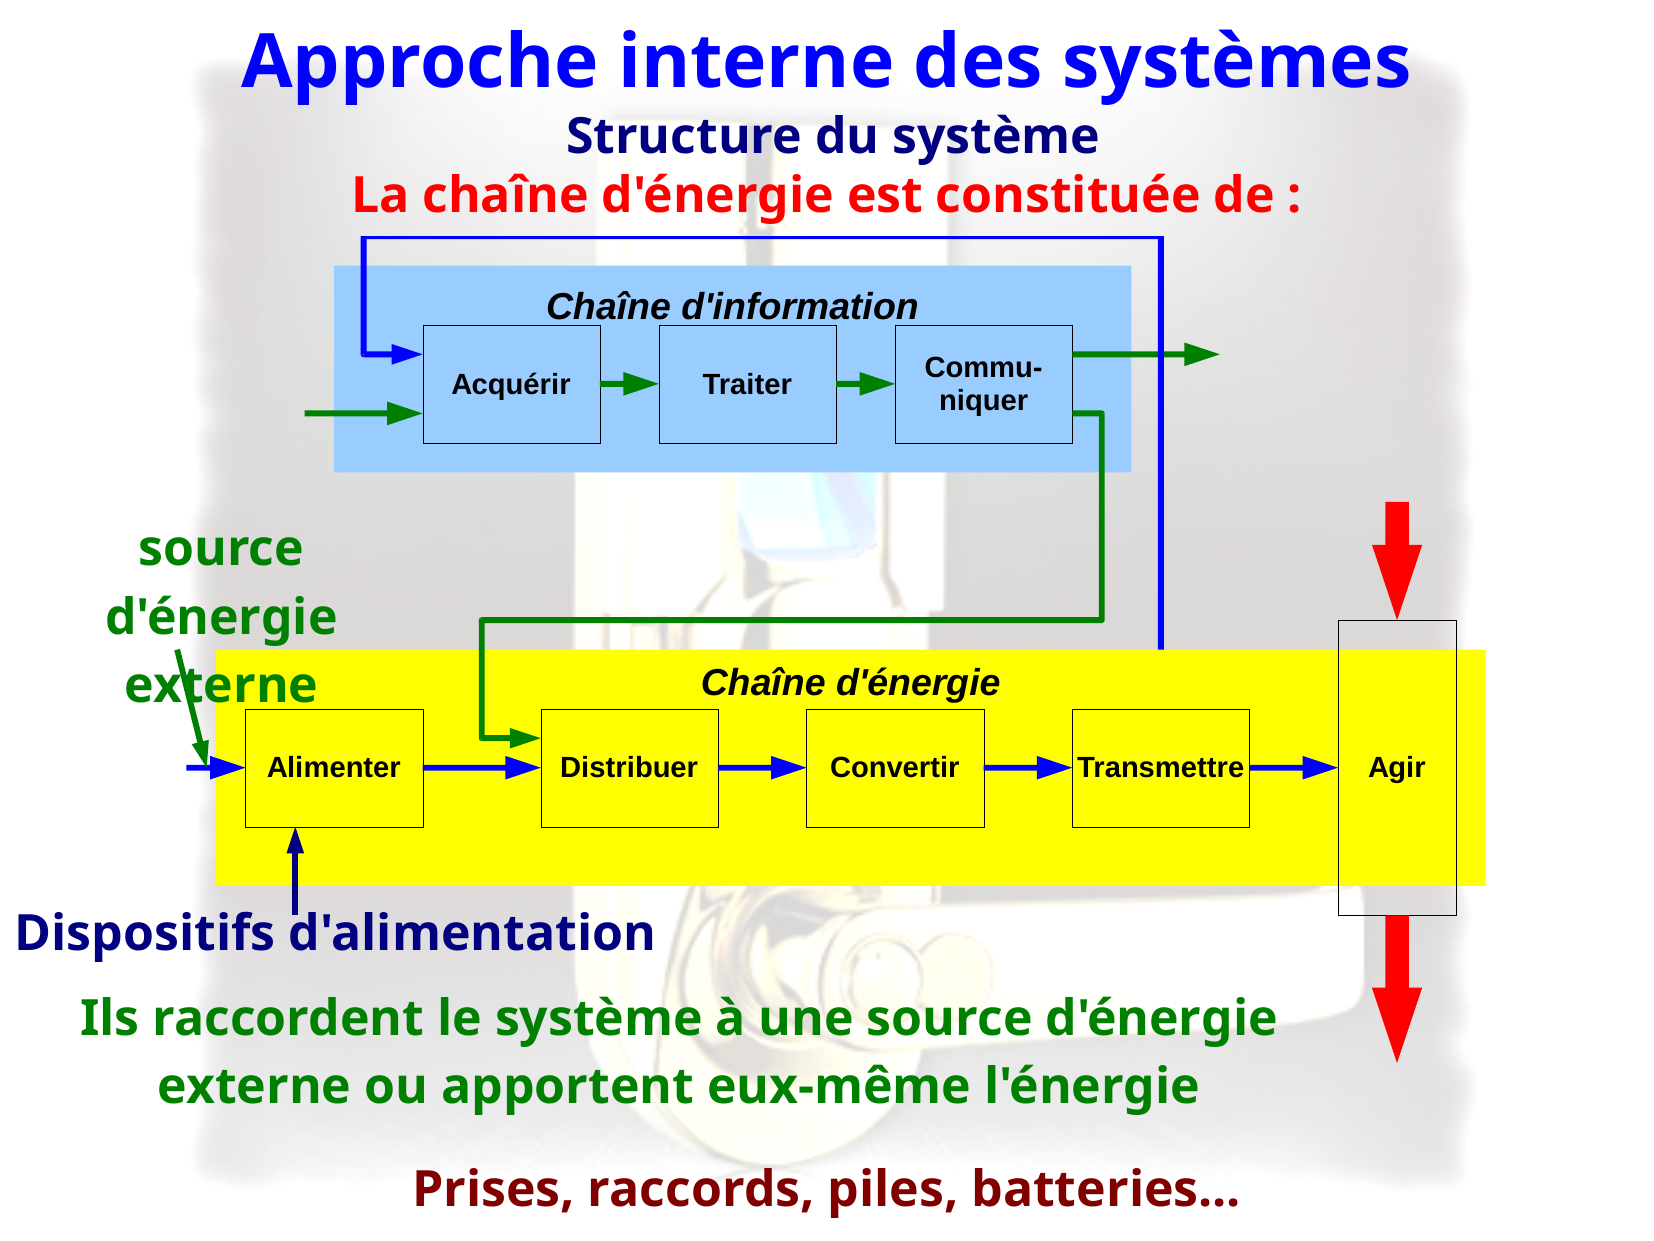

Structure du système
La chaîne d'énergie est constituée de :
source d'énergie externe
Dispositifs d'alimentation
Ils raccordent le système à une source d'énergie externe ou apportent eux-même l'énergie
Prises, raccords, piles, batteries...